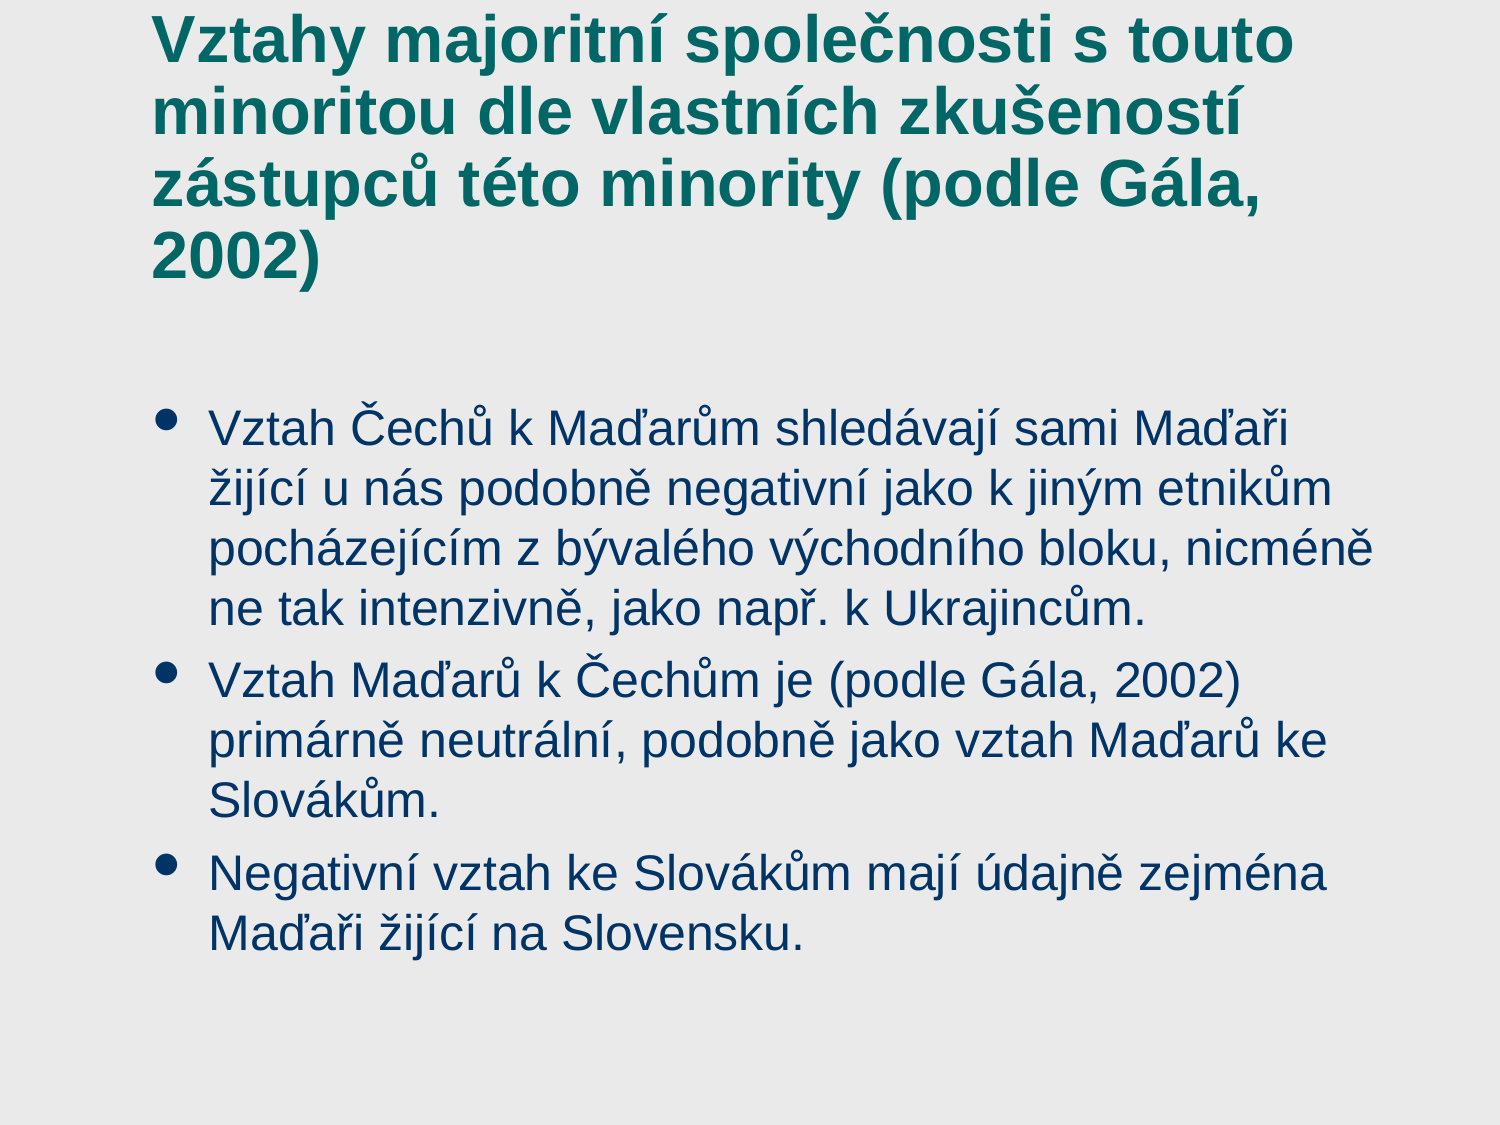

# Vztahy majoritní společnosti s touto minoritou dle vlastních zkušeností zástupců této minority (podle Gála, 2002)
Vztah Čechů k Maďarům shledávají sami Maďaři žijící u nás podobně negativní jako k jiným etnikům pocházejícím z bývalého východního bloku, nicméně ne tak intenzivně, jako např. k Ukrajincům.
Vztah Maďarů k Čechům je (podle Gála, 2002) primárně neutrální, podobně jako vztah Maďarů ke Slovákům.
Negativní vztah ke Slovákům mají údajně zejména Maďaři žijící na Slovensku.